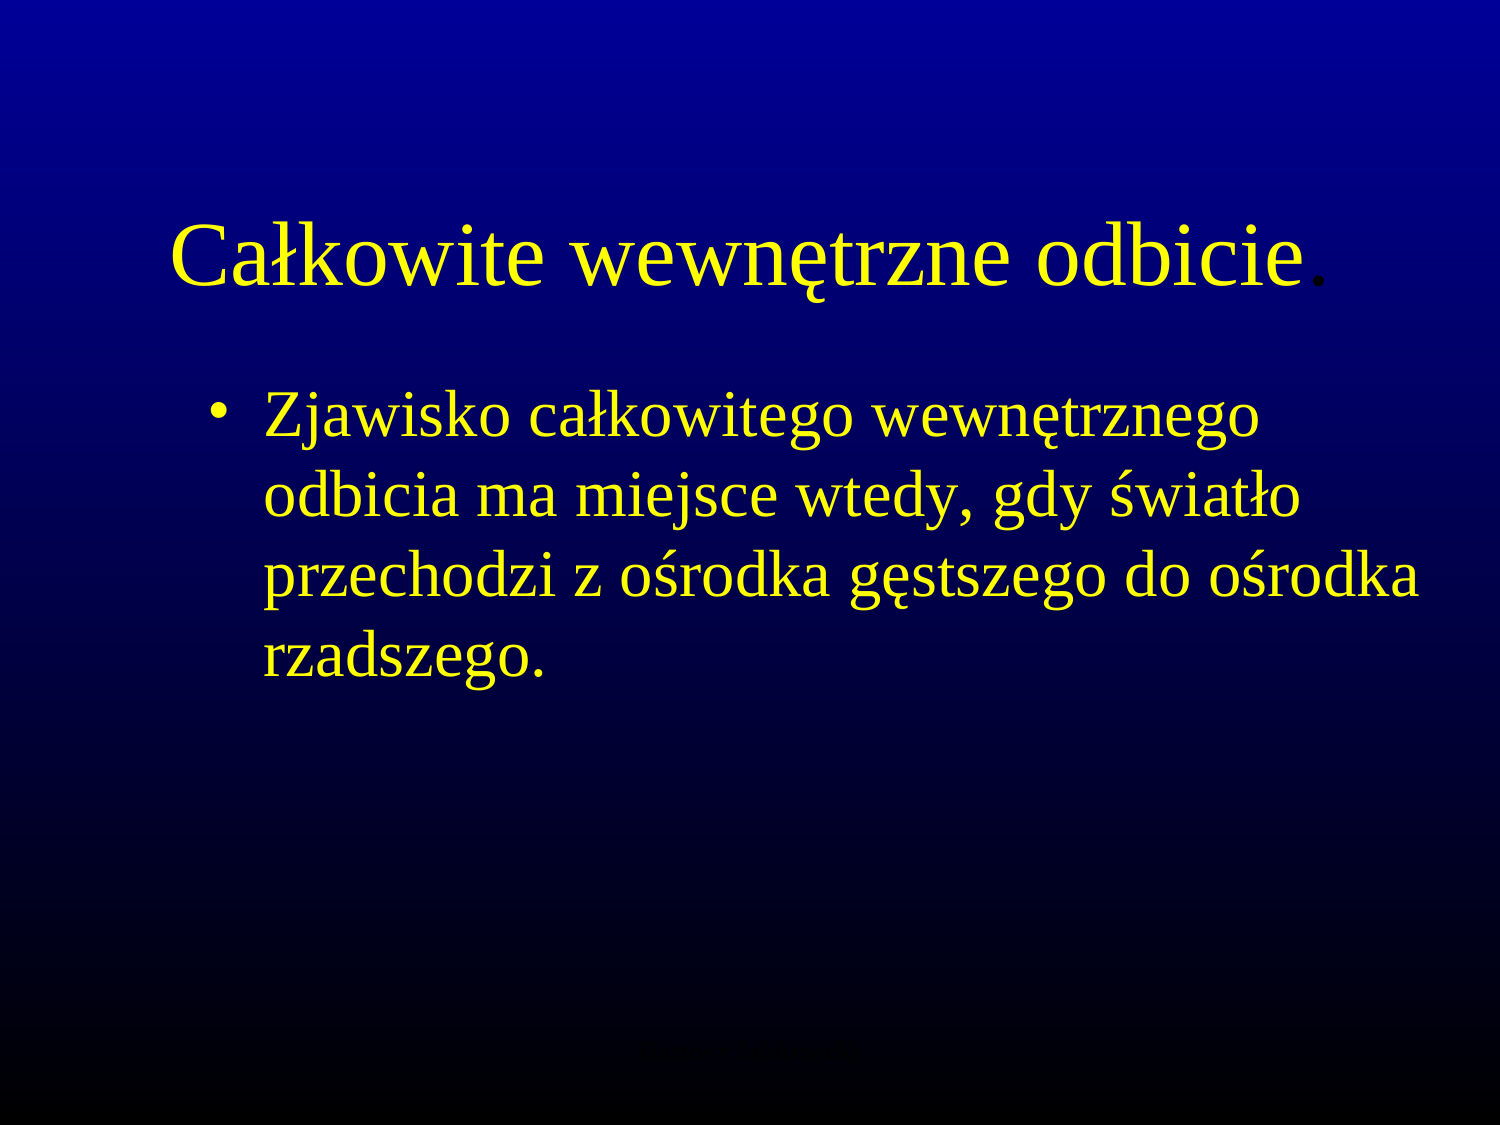

Całkowite wewnętrzne odbicie.
Zjawisko całkowitego wewnętrznego odbicia ma miejsce wtedy, gdy światło przechodzi z ośrodka gęstszego do ośrodka rzadszego.
Bartosz Jabłonecki